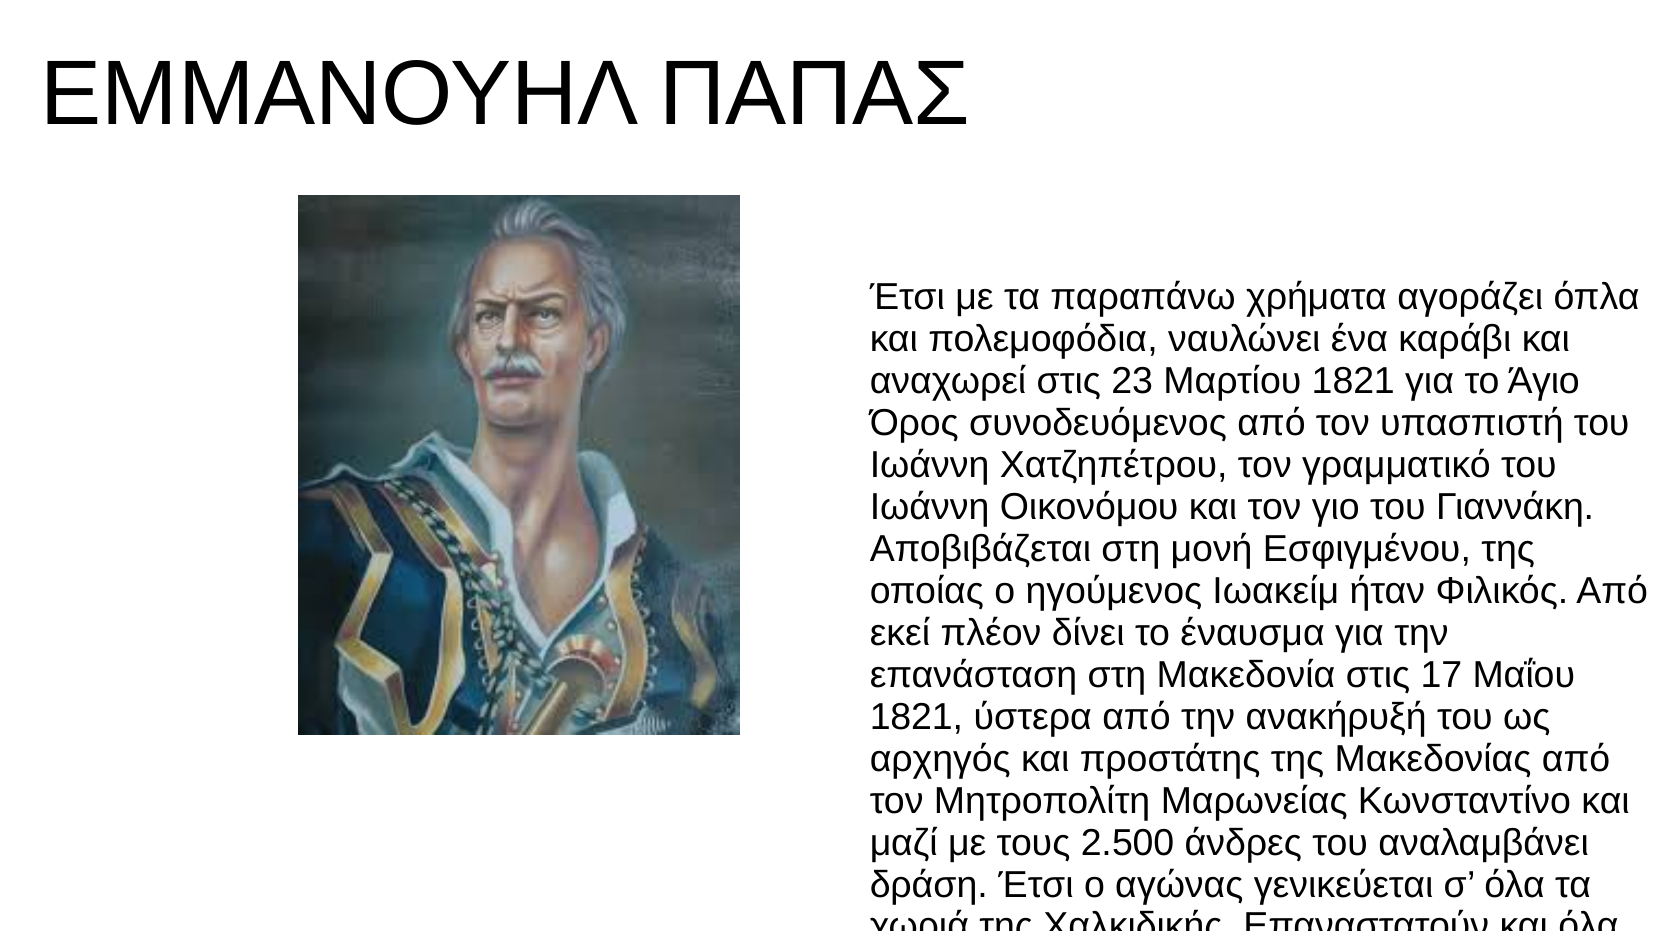

# ΕΜΜΑΝΟΥΗΛ ΠΑΠΑΣ
Έτσι με τα παραπάνω χρήματα αγοράζει όπλα και πολεμοφόδια, ναυλώνει ένα καράβι και αναχωρεί στις 23 Μαρτίου 1821 για το Άγιο Όρος συνοδευόμενος από τον υπασπιστή του Ιωάννη Χατζηπέτρου, τον γραμματικό του Ιωάννη Οικονόμου και τον γιο του Γιαννάκη. Αποβιβάζεται στη μονή Εσφιγμένου, της οποίας ο ηγούμενος Ιωακείμ ήταν Φιλικός. Από εκεί πλέον δίνει το έναυσμα για την επανάσταση στη Μακεδονία στις 17 Μαΐου 1821, ύστερα από την ανακήρυξή του ως αρχηγός και προστάτης της Μακεδονίας από τον Μητροπολίτη Μαρωνείας Κωνσταντίνο και μαζί με τους 2.500 άνδρες του αναλαμβάνει δράση. Έτσι ο αγώνας γενικεύεται σ’ όλα τα χωριά της Χαλκιδικής. Επαναστατούν και όλα τα μοναστήρια του Αγίου Όρους και προσφέρουν οι μοναχοί τις πολύτιμες υπηρεσίες τους και τη ζωή τους στον αγώνα.